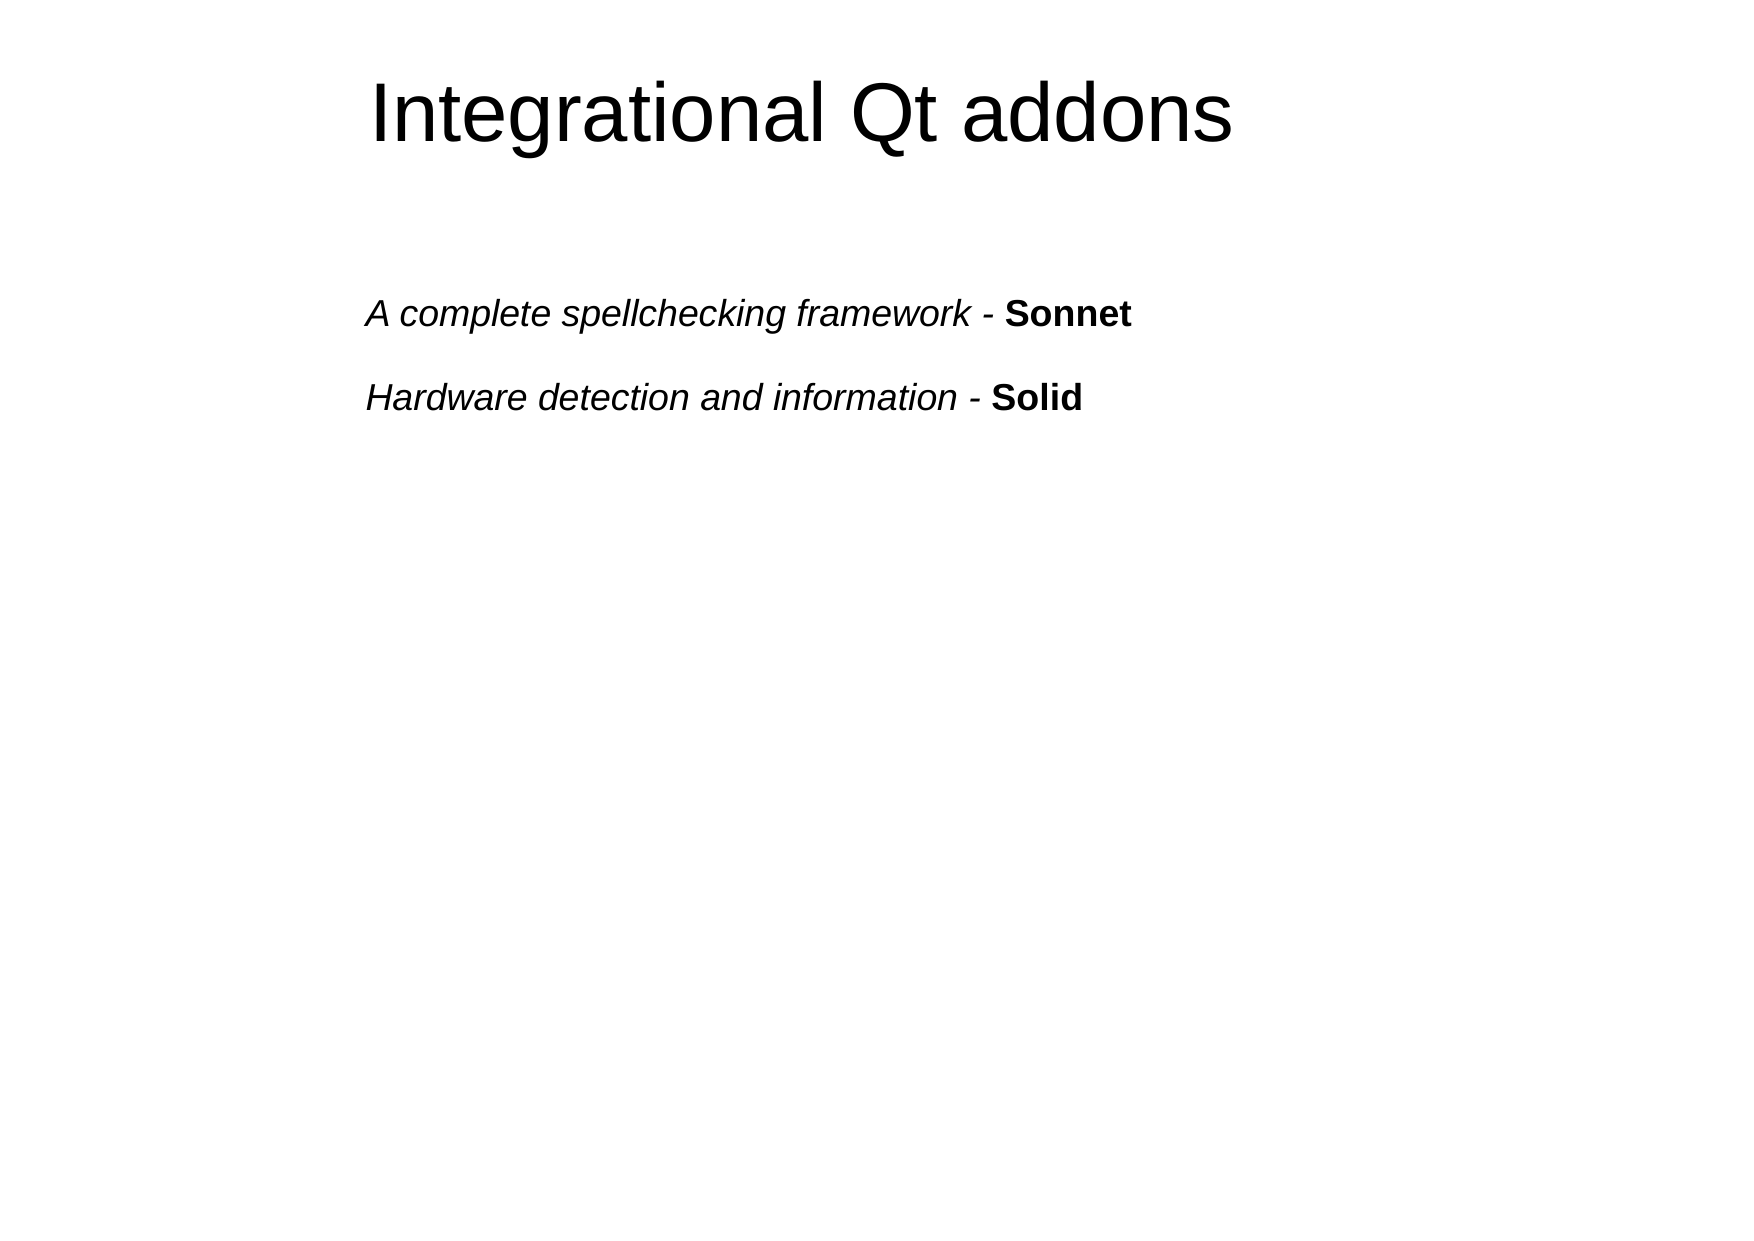

Integrational Qt addons
A complete spellchecking framework - Sonnet
Hardware detection and information - Solid